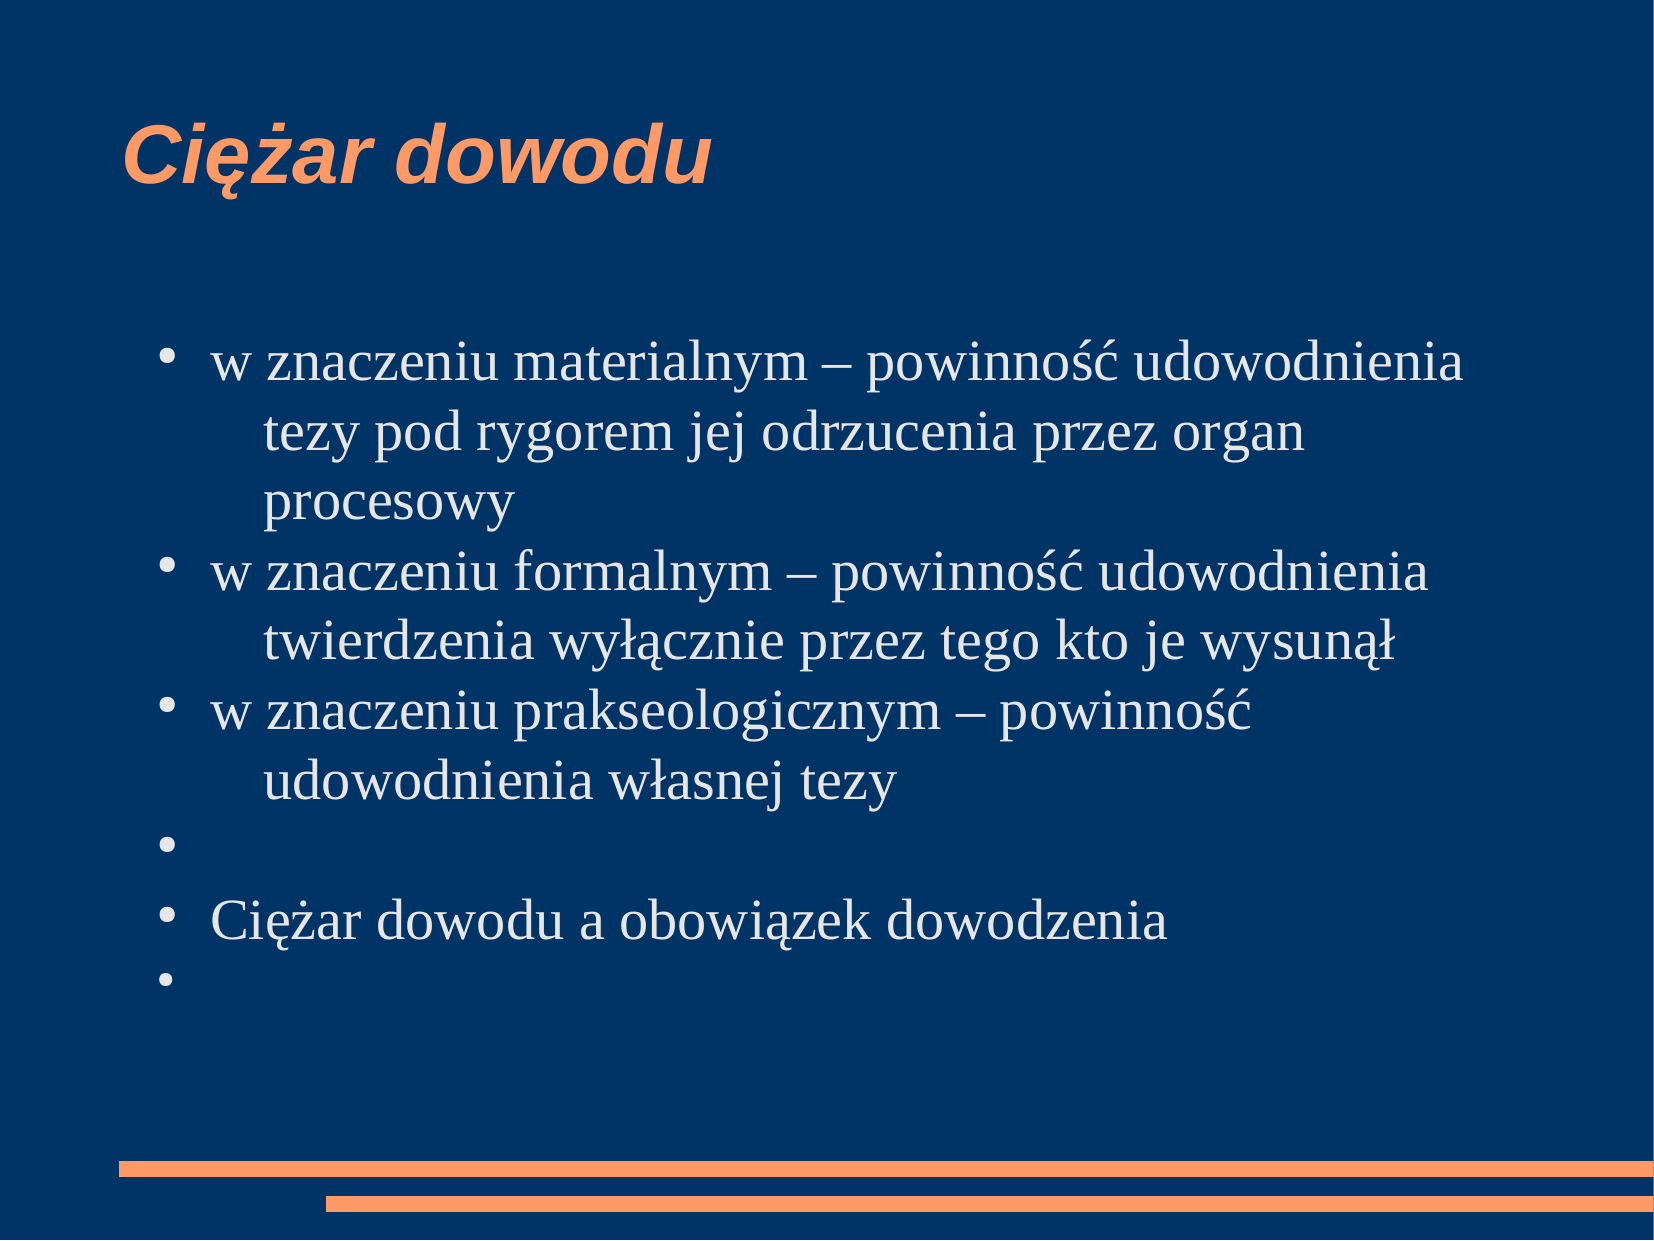

# Ciężar dowodu
w znaczeniu materialnym – powinność udowodnienia tezy pod rygorem jej odrzucenia przez organ procesowy
w znaczeniu formalnym – powinność udowodnienia twierdzenia wyłącznie przez tego kto je wysunął
w znaczeniu prakseologicznym – powinność udowodnienia własnej tezy
Ciężar dowodu a obowiązek dowodzenia